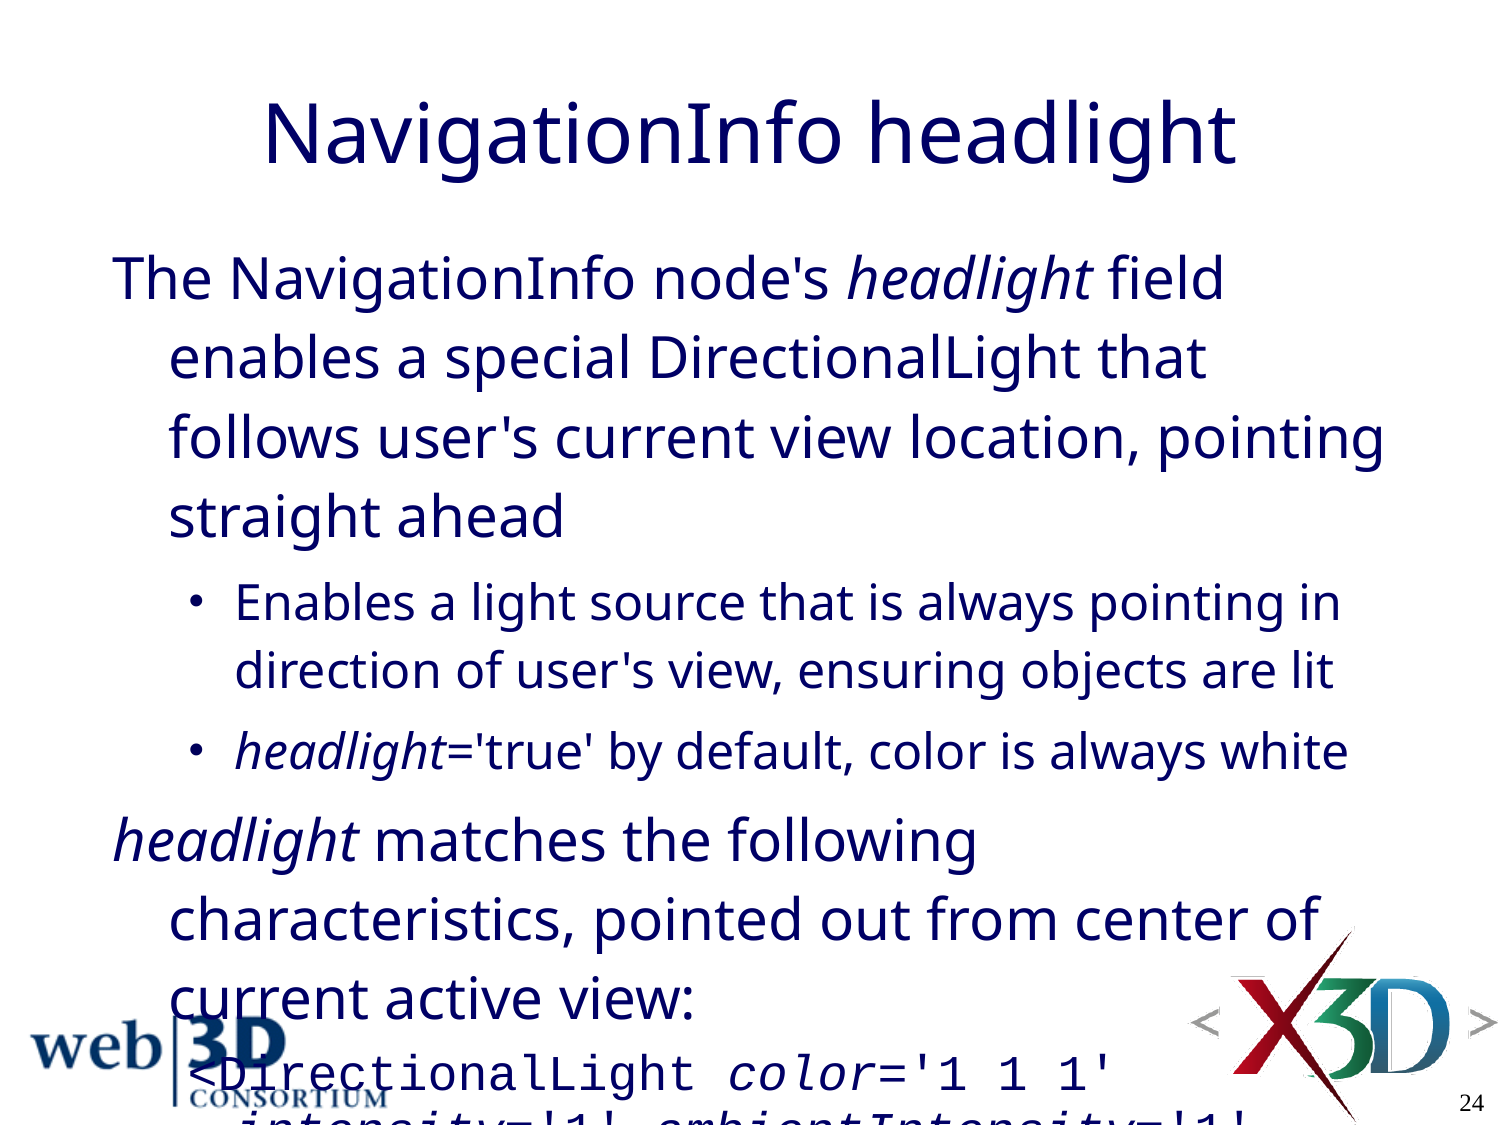

# NavigationInfo headlight
The NavigationInfo node's headlight field enables a special DirectionalLight that follows user's current view location, pointing straight ahead
Enables a light source that is always pointing in direction of user's view, ensuring objects are lit
headlight='true' by default, color is always white
headlight matches the following characteristics, pointed out from center of current active view:
<DirectionalLight color='1 1 1' intensity='1' ambientIntensity='1' direction='0 0 -1'/>